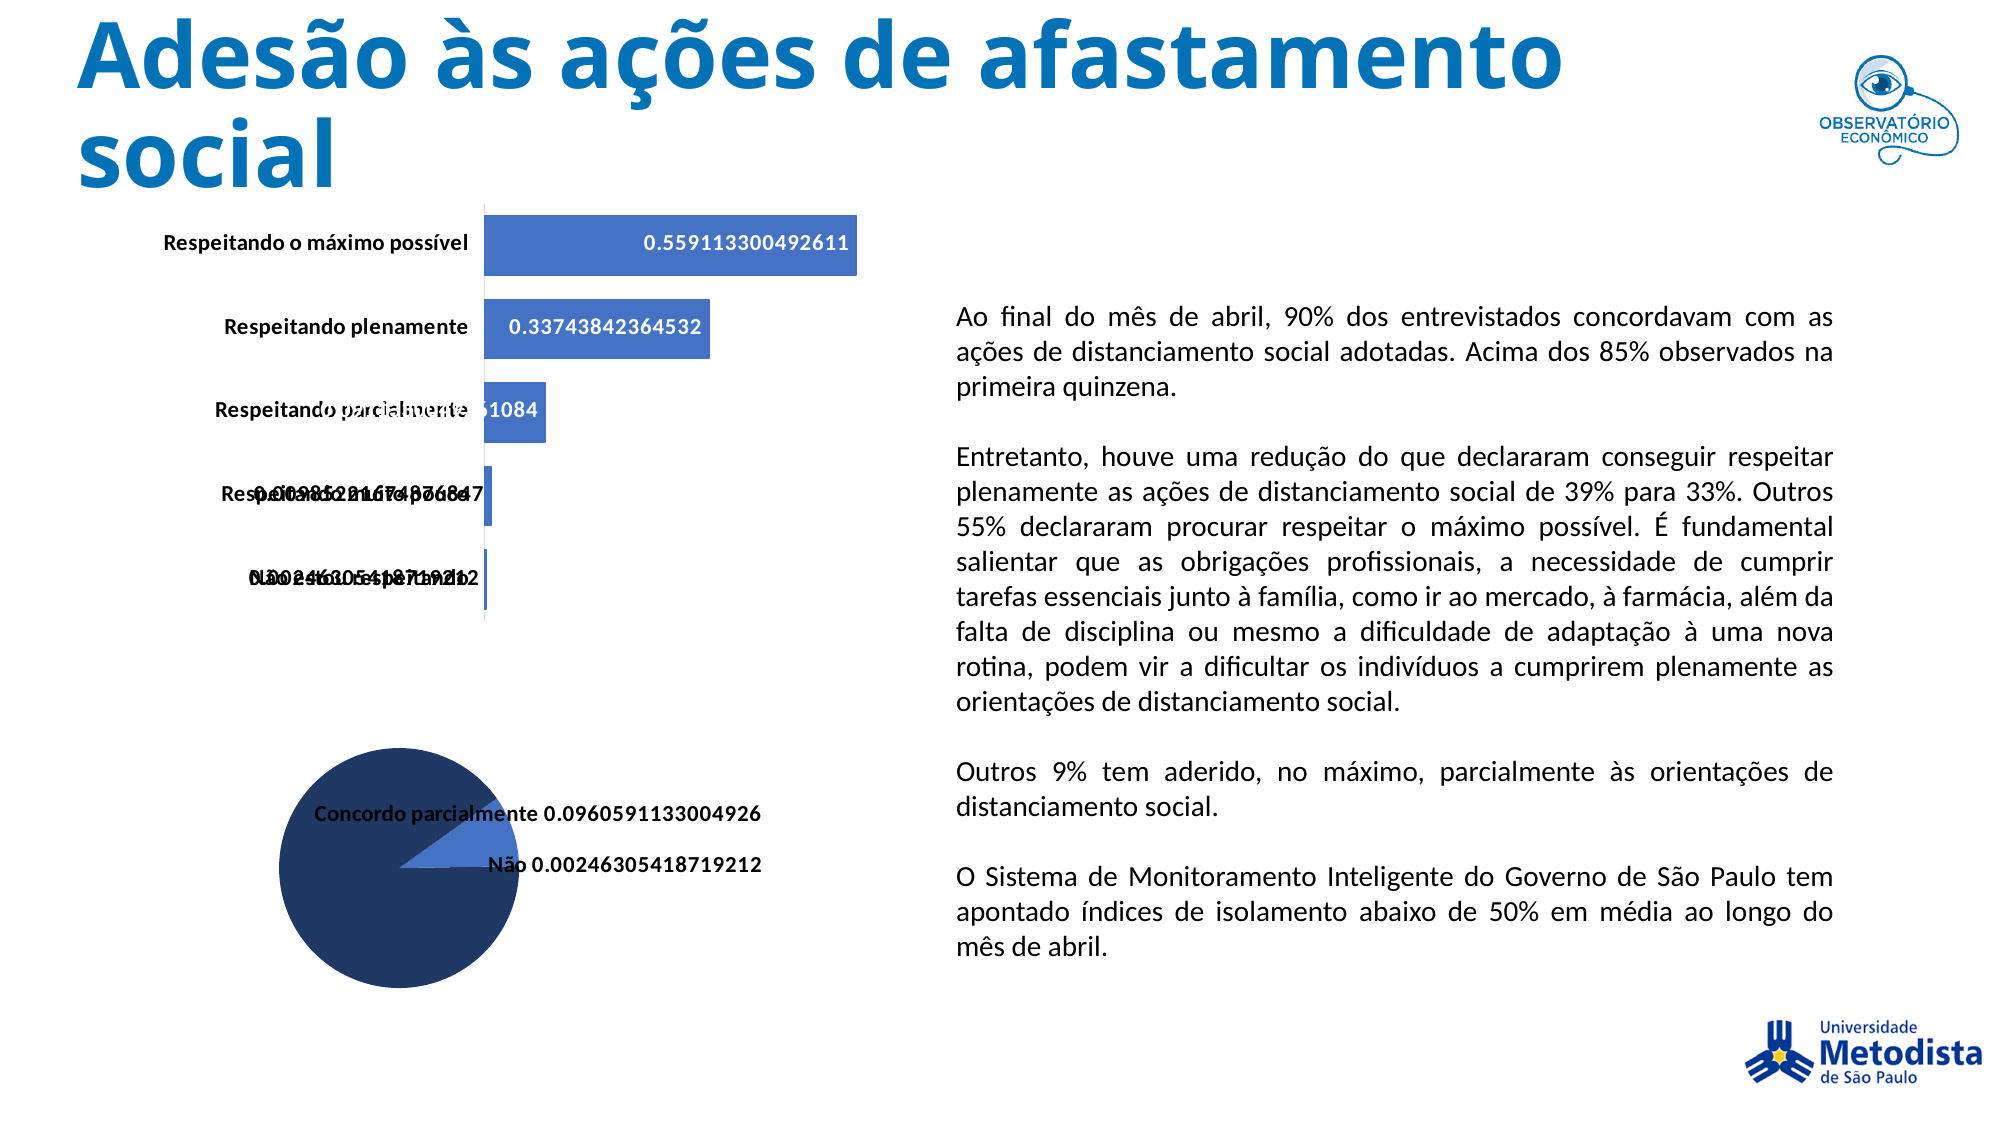

# Adesão às ações de afastamento social
### Chart
| Category | Série1 |
|---|---|
| Não estou respeitando | 0.00246305418719212 |
| Respeitando muito pouco | 0.00985221674876847 |
| Respeitando parcialmente | 0.0911330049261084 |
| Respeitando plenamente | 0.33743842364532 |
| Respeitando o máximo possível | 0.559113300492611 |Ao final do mês de abril, 90% dos entrevistados concordavam com as ações de distanciamento social adotadas. Acima dos 85% observados na primeira quinzena.
Entretanto, houve uma redução do que declararam conseguir respeitar plenamente as ações de distanciamento social de 39% para 33%. Outros 55% declararam procurar respeitar o máximo possível. É fundamental salientar que as obrigações profissionais, a necessidade de cumprir tarefas essenciais junto à família, como ir ao mercado, à farmácia, além da falta de disciplina ou mesmo a dificuldade de adaptação à uma nova rotina, podem vir a dificultar os indivíduos a cumprirem plenamente as orientações de distanciamento social.
Outros 9% tem aderido, no máximo, parcialmente às orientações de distanciamento social.
O Sistema de Monitoramento Inteligente do Governo de São Paulo tem apontado índices de isolamento abaixo de 50% em média ao longo do mês de abril.
### Chart
| Category | Série1 |
|---|---|
| Não | 0.00246305418719212 |
| Concordo parcialmente | 0.0960591133004926 |
| Sim | 0.901477832512315 |